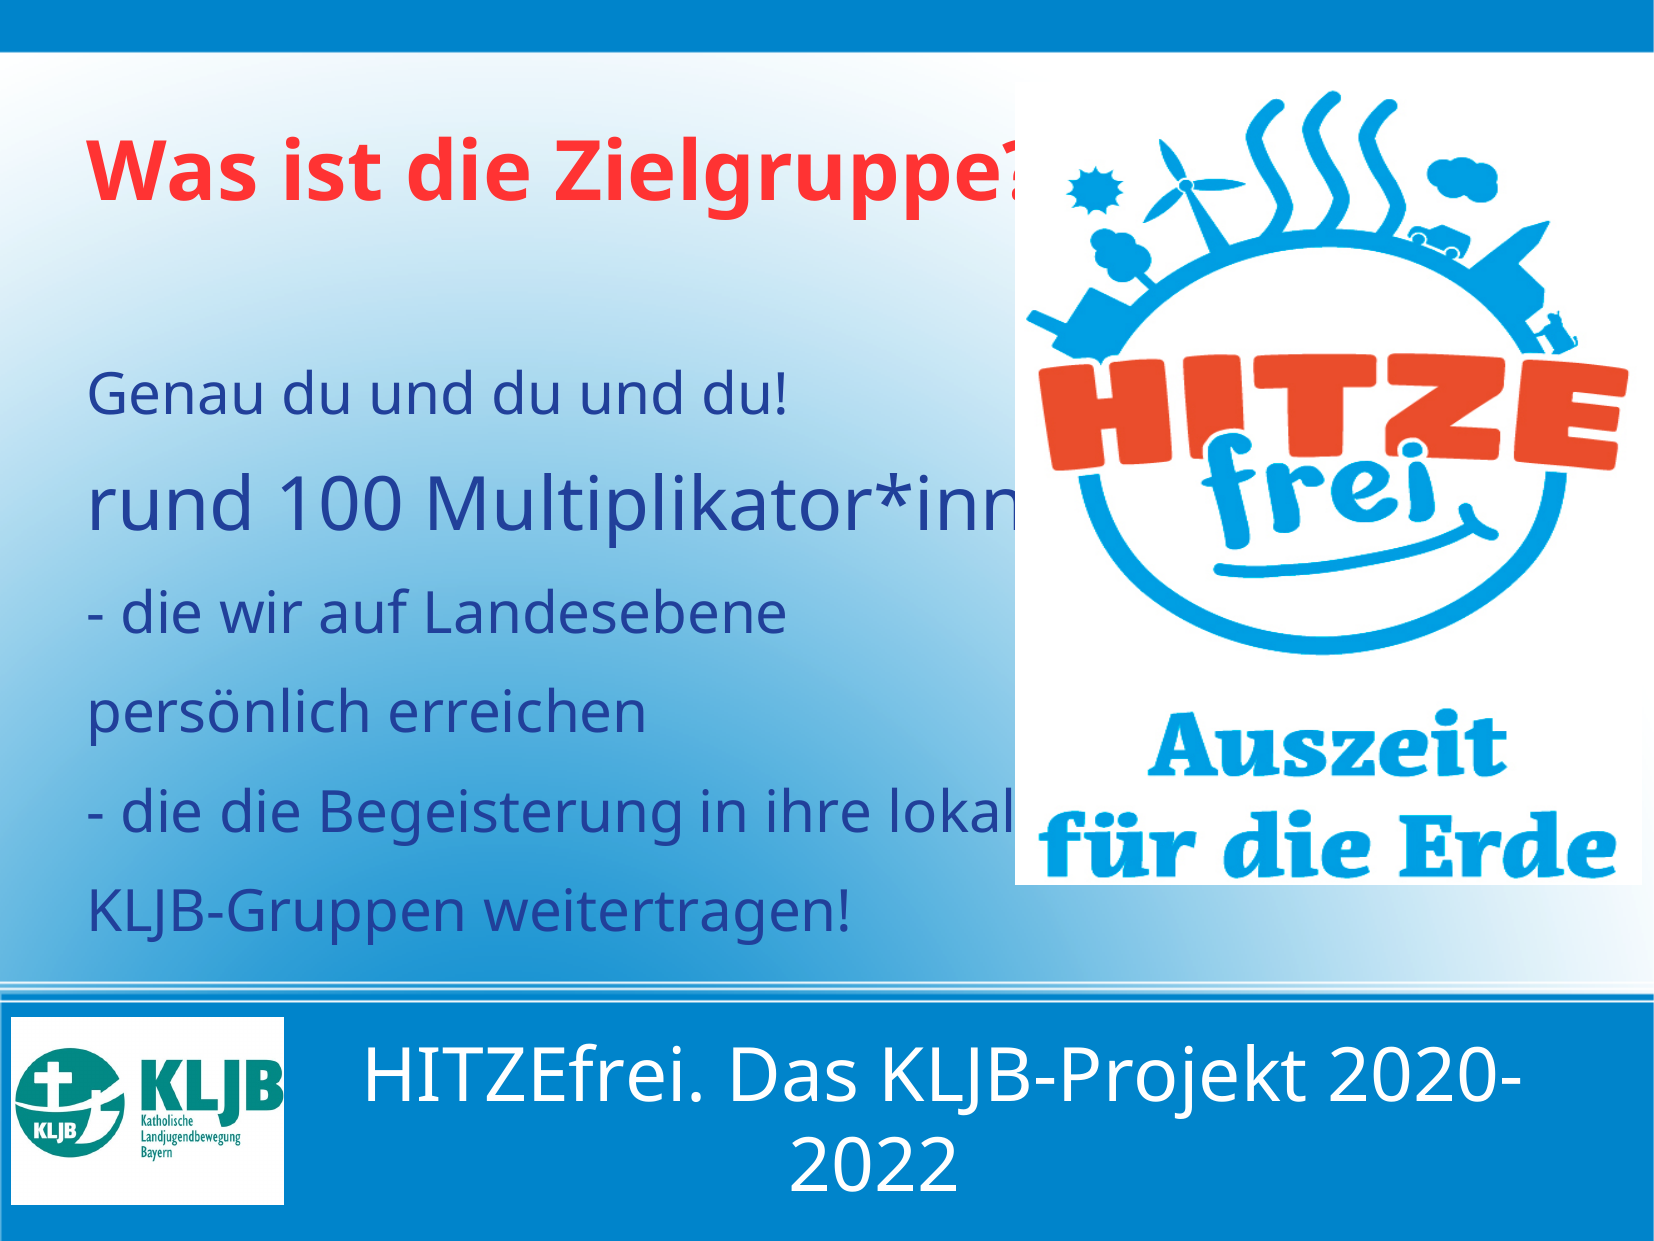

Was ist die Zielgruppe?
Genau du und du und du!
rund 100 Multiplikator*innen
- die wir auf Landesebene
persönlich erreichen
- die die Begeisterung in ihre lokalen
KLJB-Gruppen weitertragen!
# HITZEfrei. Das KLJB-Projekt 2020-2022